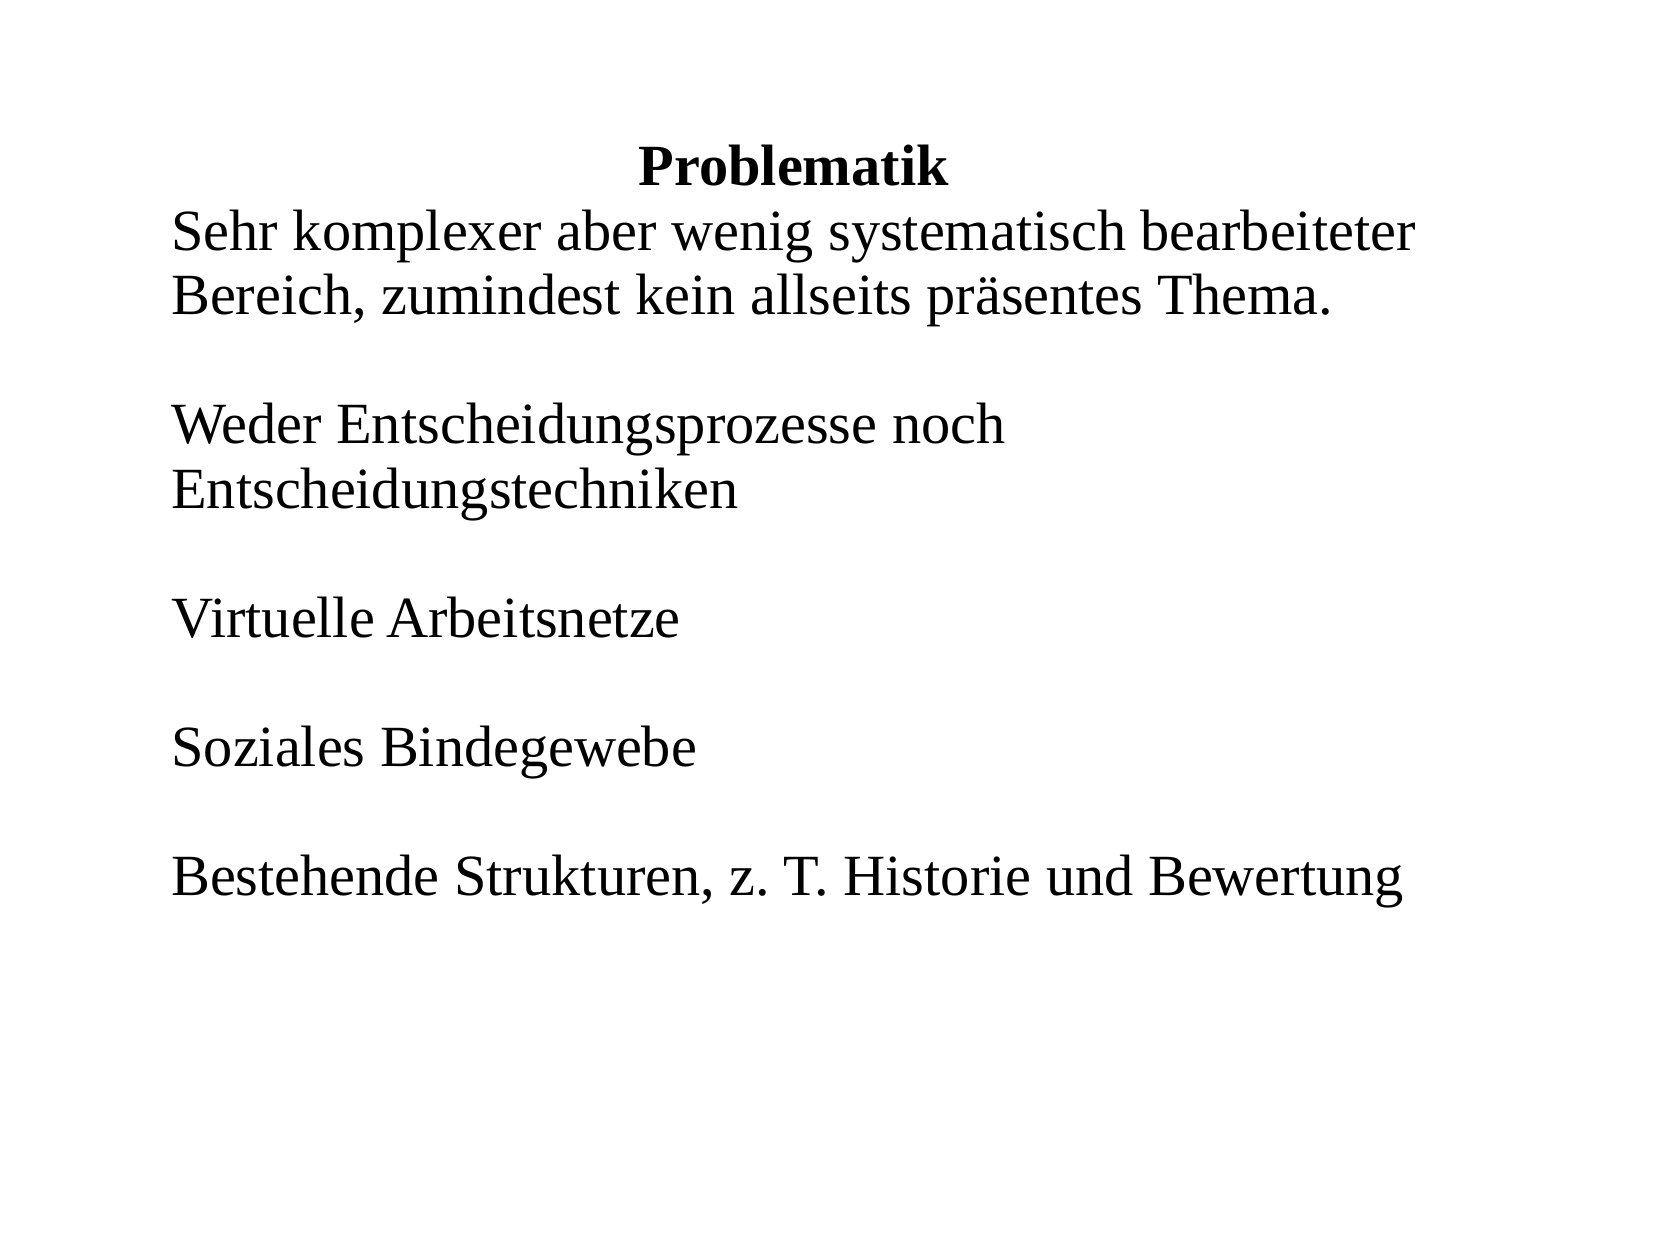

Problematik
Sehr komplexer aber wenig systematisch bearbeiteter Bereich, zumindest kein allseits präsentes Thema.
Weder Entscheidungsprozesse noch Entscheidungstechniken
Virtuelle Arbeitsnetze
Soziales Bindegewebe
Bestehende Strukturen, z. T. Historie und Bewertung